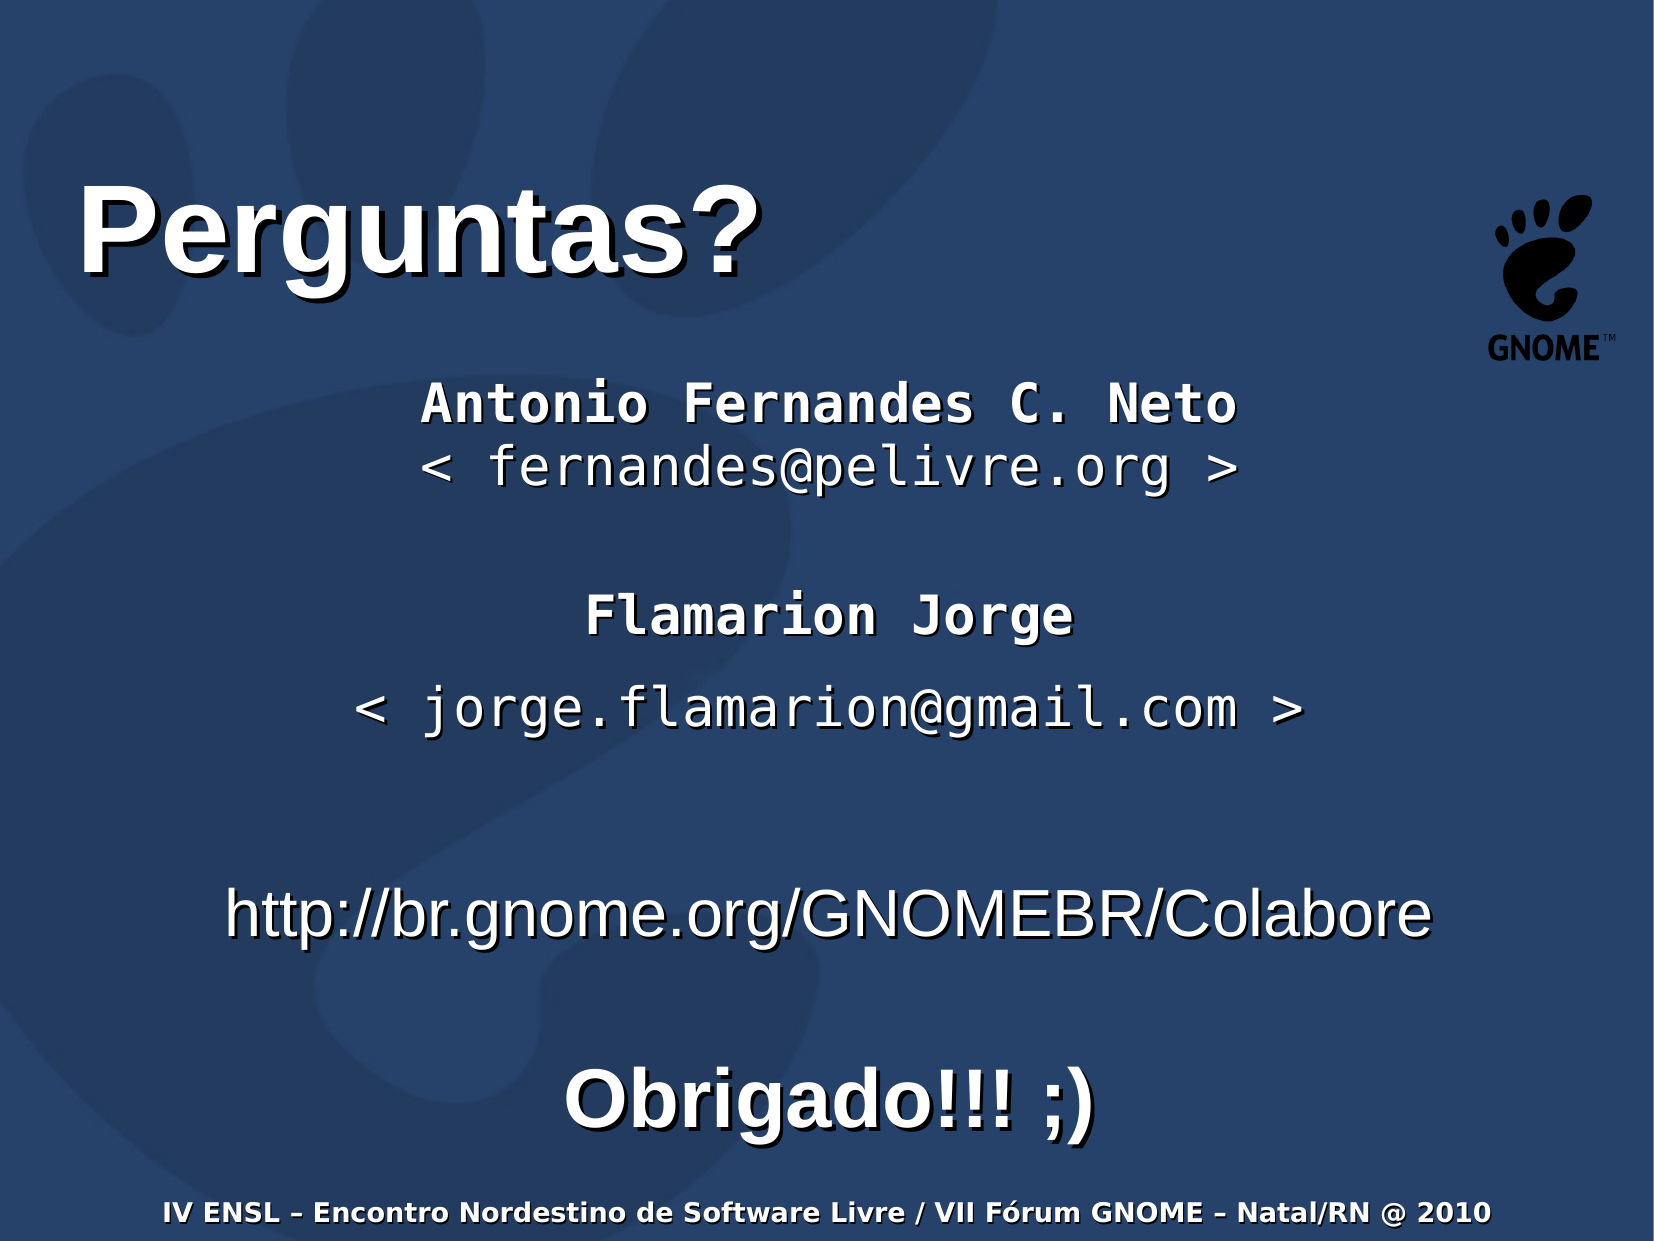

# Perguntas?
Antonio Fernandes C. Neto
< fernandes@pelivre.org >
Flamarion Jorge
< jorge.flamarion@gmail.com >
http://br.gnome.org/GNOMEBR/Colabore
Obrigado!!! ;)
IV ENSL – Encontro Nordestino de Software Livre / VII Fórum GNOME – Natal/RN @ 2010